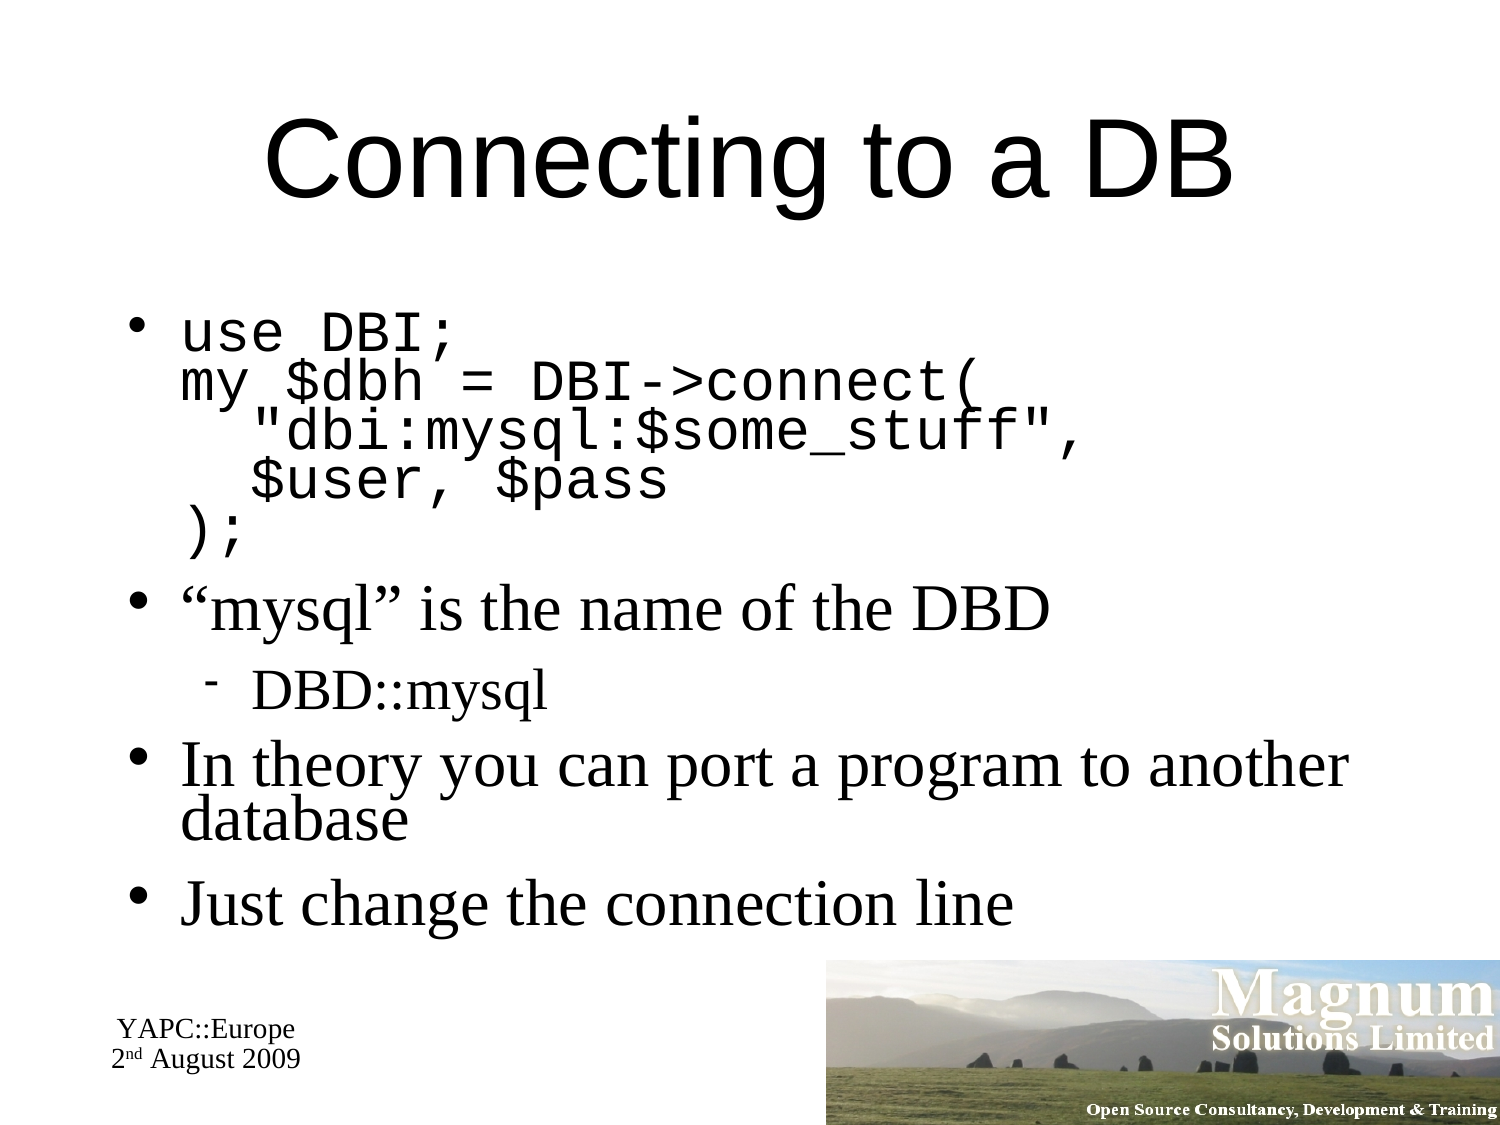

# Connecting to a DB
use DBI;
my $dbh = DBI->connect(
 "dbi:mysql:$some_stuff",
 $user, $pass
);
“mysql” is the name of the DBD
DBD::mysql
In theory you can port a program to another database
Just change the connection line
126